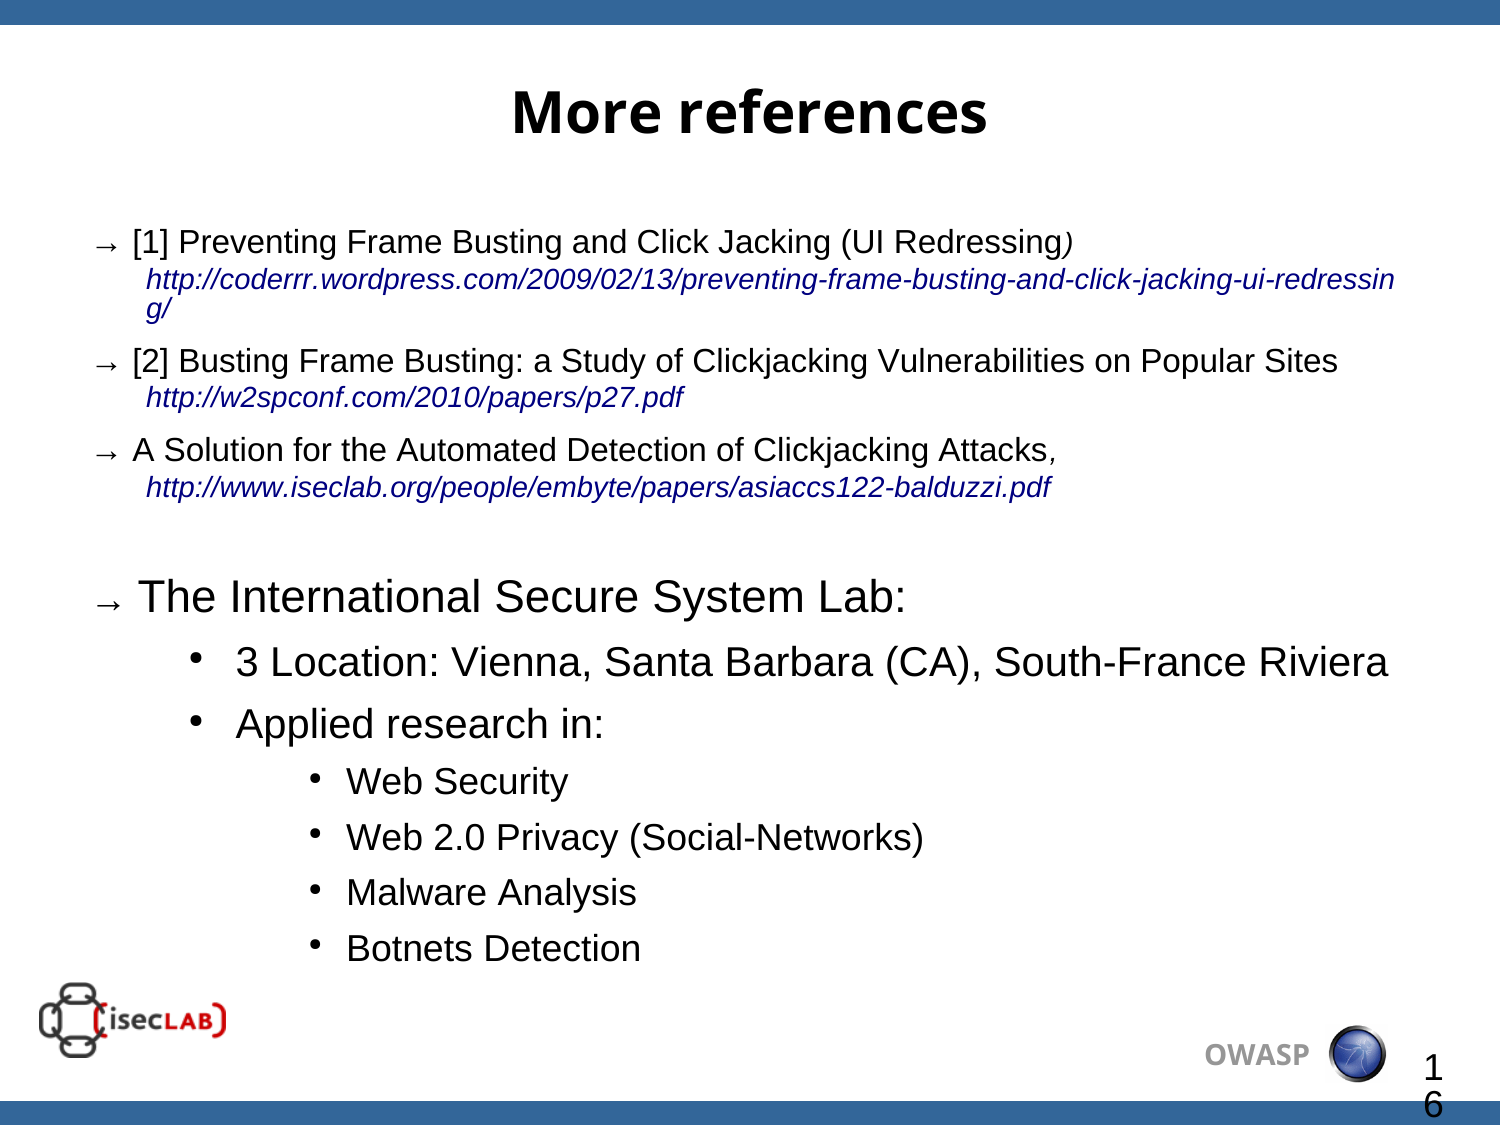

# More references
→ [1] Preventing Frame Busting and Click Jacking (UI Redressing)http://coderrr.wordpress.com/2009/02/13/preventing-frame-busting-and-click-jacking-ui-redressing/
→ [2] Busting Frame Busting: a Study of Clickjacking Vulnerabilities on Popular Sites http://w2spconf.com/2010/papers/p27.pdf
→ A Solution for the Automated Detection of Clickjacking Attacks,http://www.iseclab.org/people/embyte/papers/asiaccs122-balduzzi.pdf
→ The International Secure System Lab:
3 Location: Vienna, Santa Barbara (CA), South-France Riviera
Applied research in:
Web Security
Web 2.0 Privacy (Social-Networks)
Malware Analysis
Botnets Detection
16